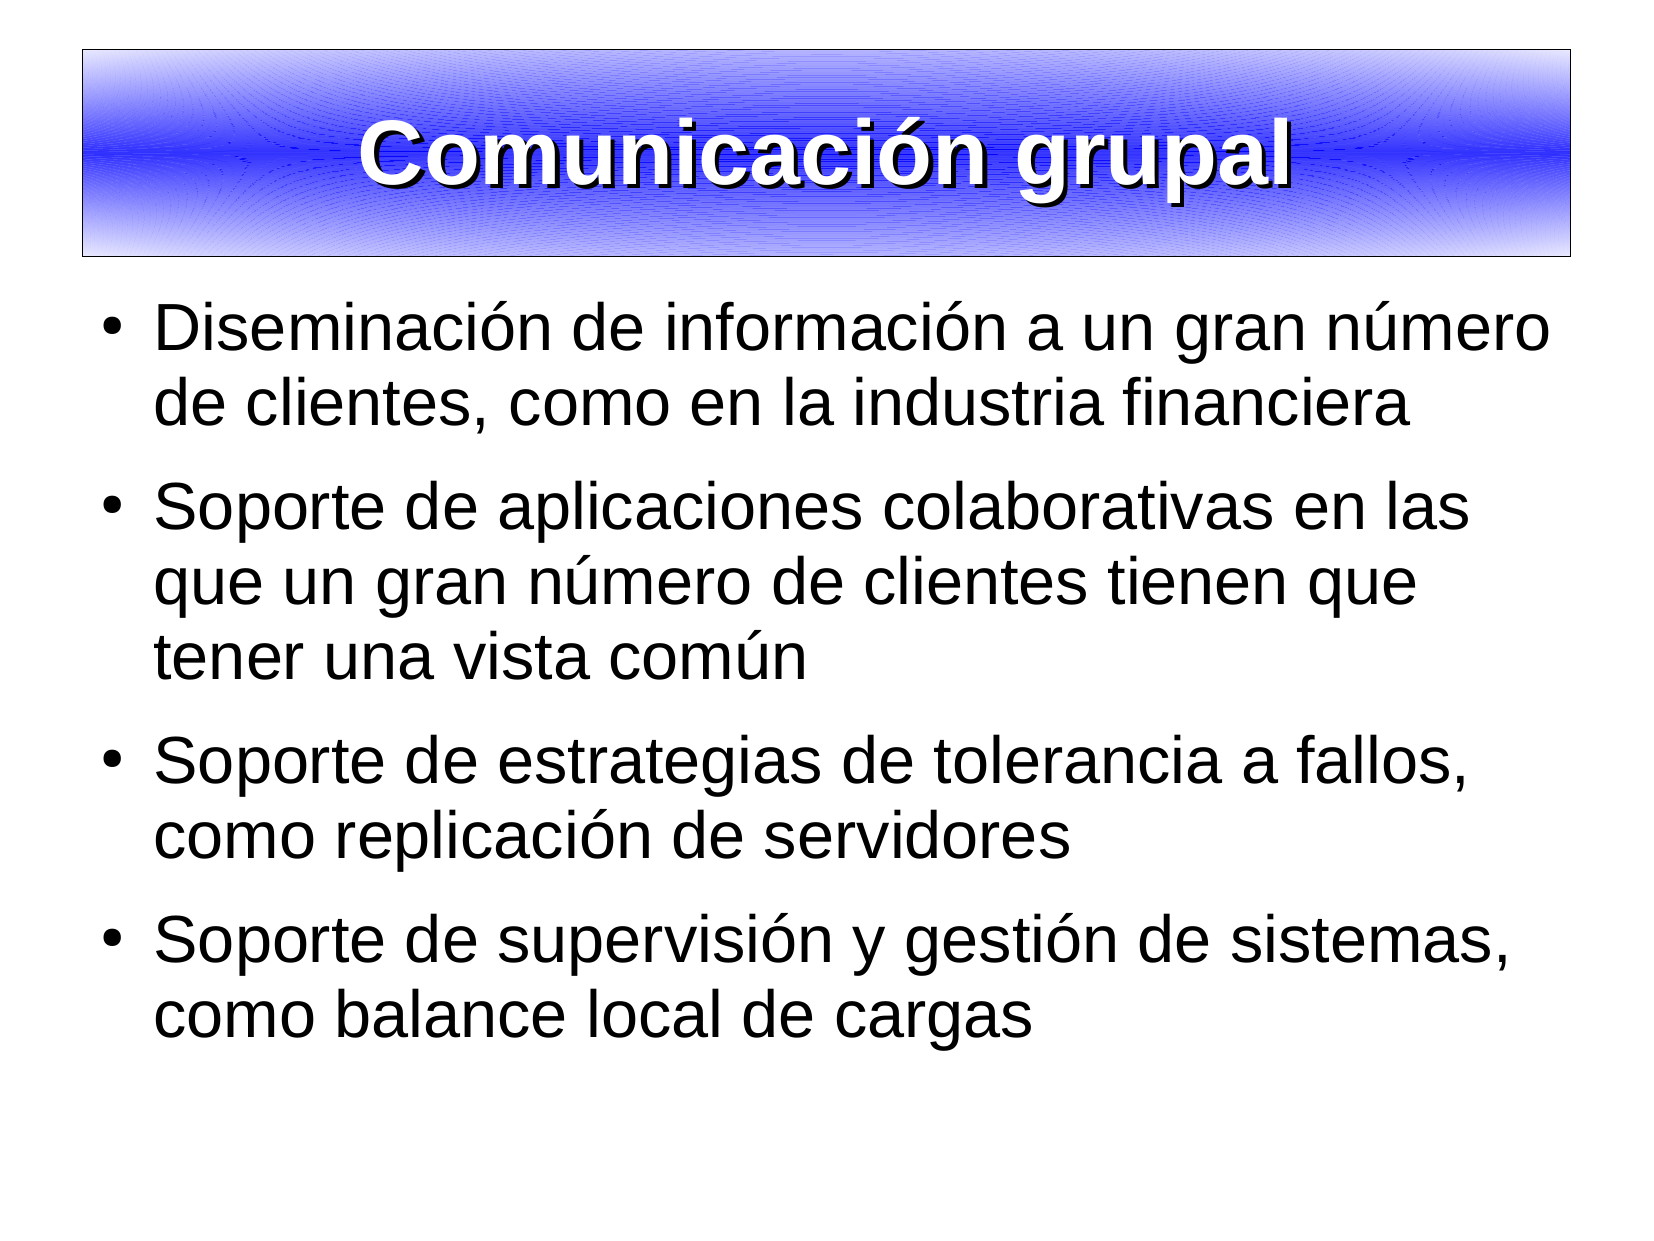

# Comunicación grupal
Diseminación de información a un gran número de clientes, como en la industria financiera
Soporte de aplicaciones colaborativas en las que un gran número de clientes tienen que tener una vista común
Soporte de estrategias de tolerancia a fallos, como replicación de servidores
Soporte de supervisión y gestión de sistemas, como balance local de cargas